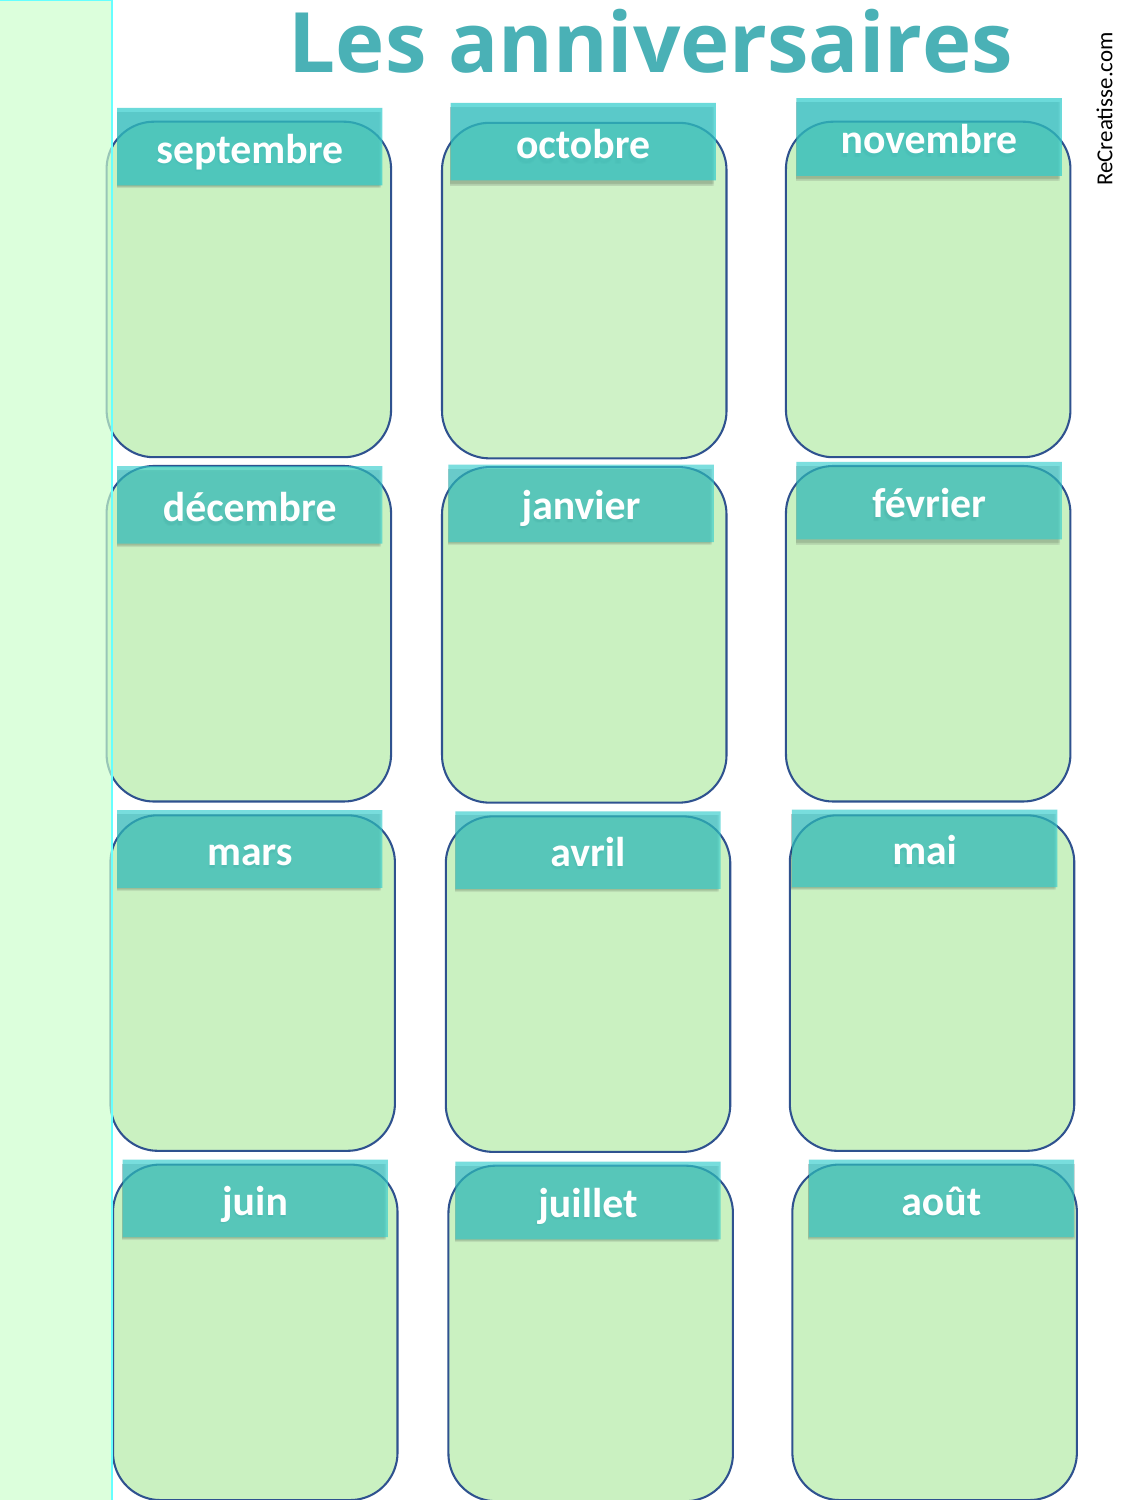

Les anniversaires
ReCreatisse.com
novembre
octobre
septembre
février
janvier
décembre
mai
mars
avril
juin
août
juillet